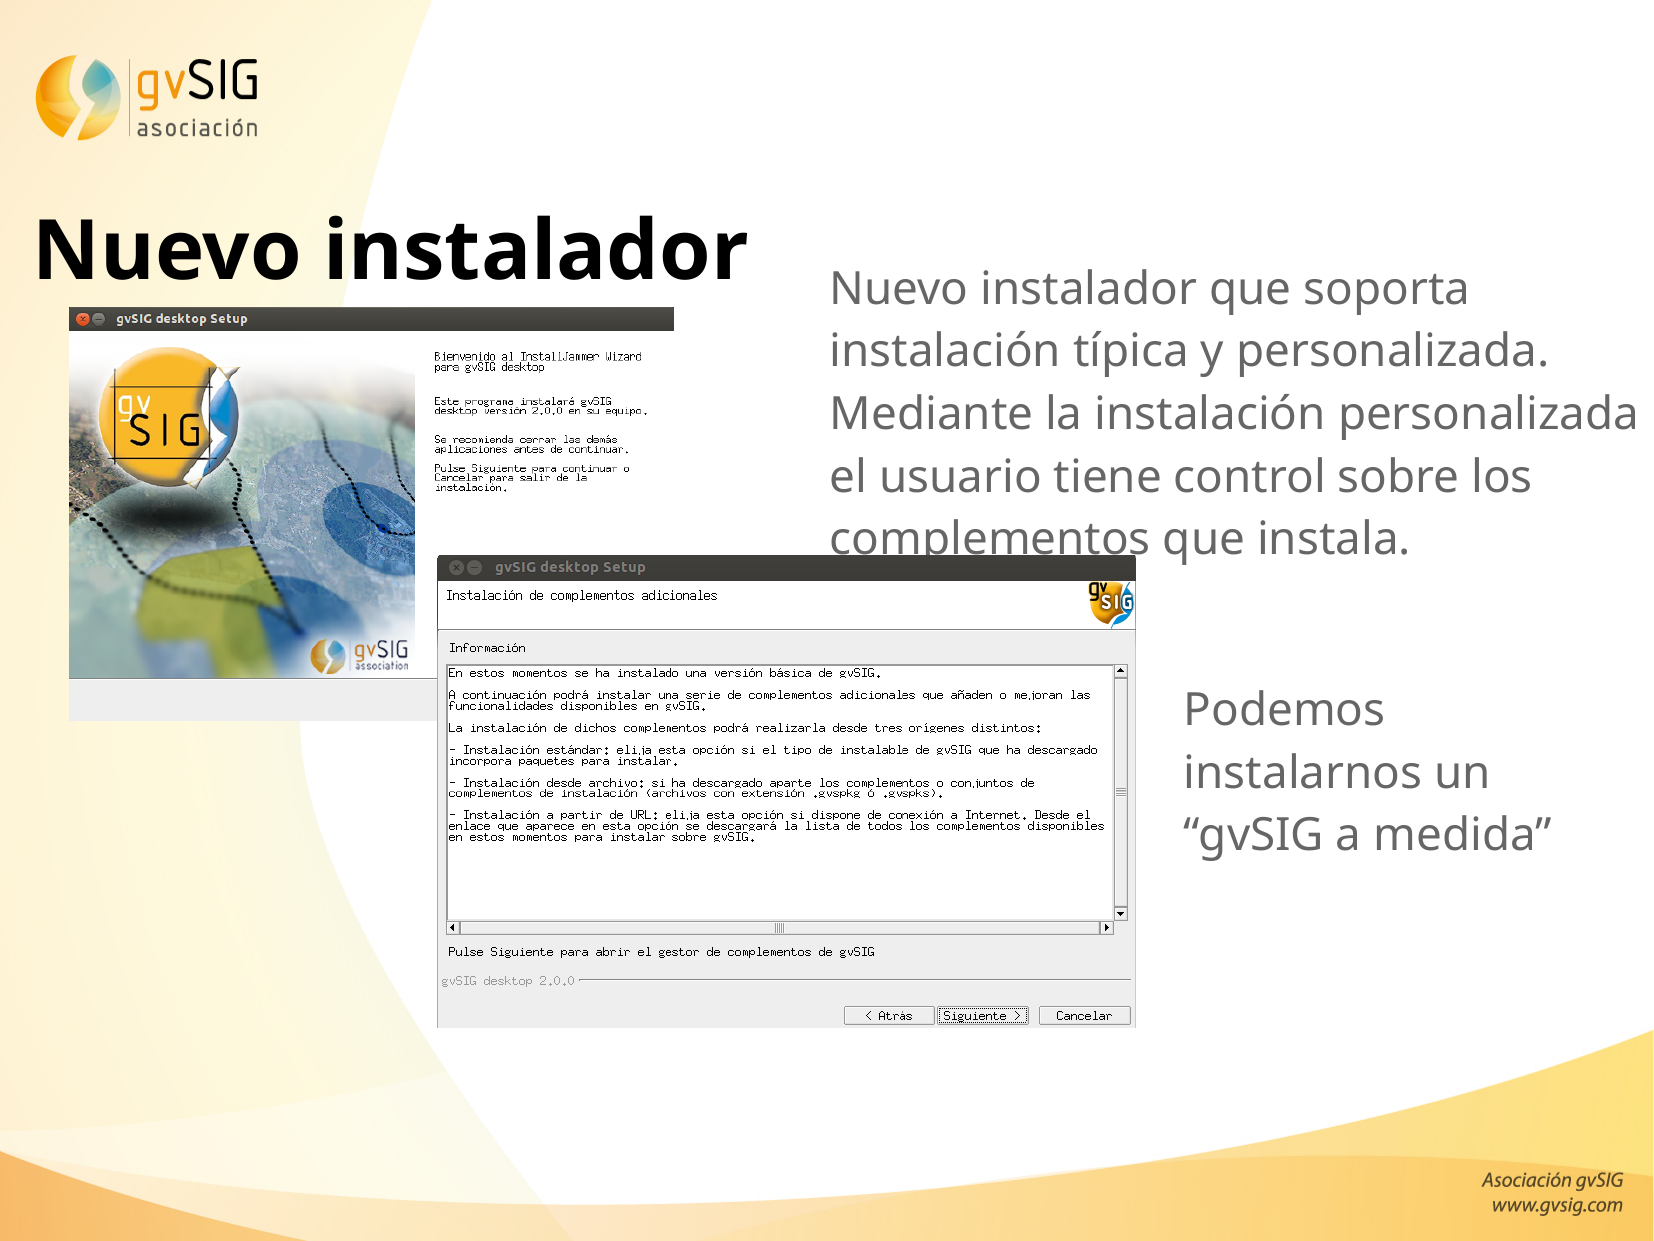

Nuevo instalador
Nuevo instalador que soporta instalación típica y personalizada. Mediante la instalación personalizada el usuario tiene control sobre los complementos que instala.
Podemos instalarnos un “gvSIG a medida”